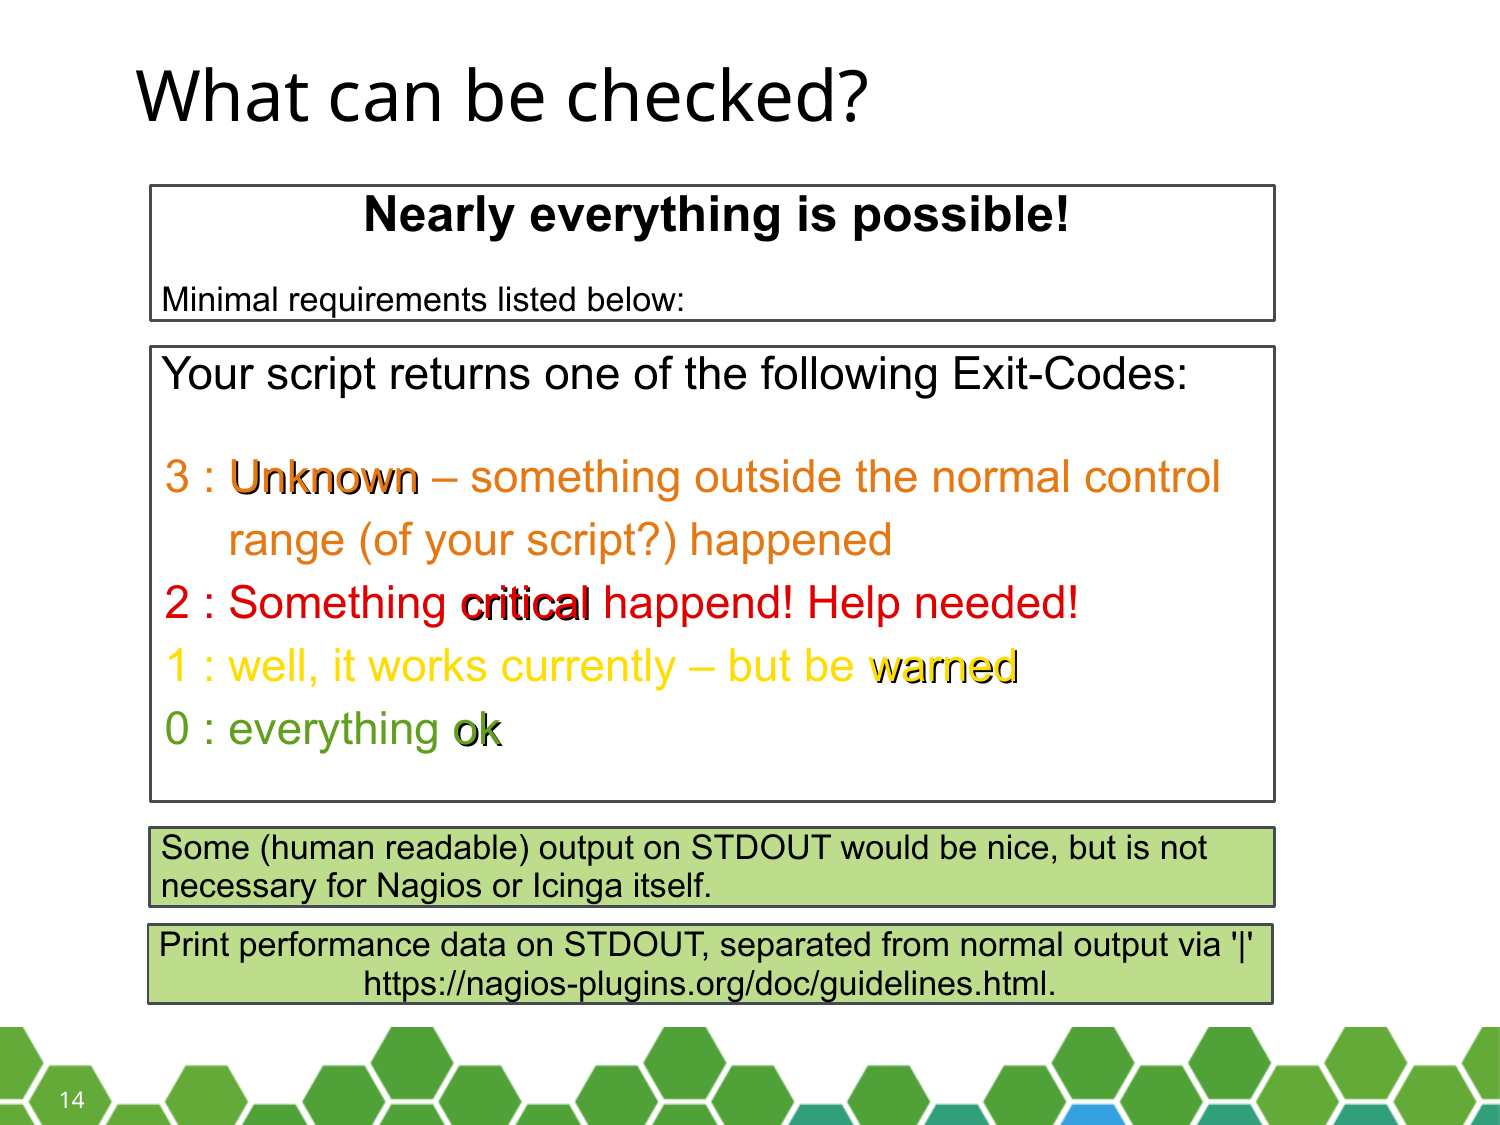

# What can be checked?
 Nearly everything is possible!
 Minimal requirements listed below:
 Your script returns one of the following Exit-Codes:
 3 : Unknown – something outside the normal control
 range (of your script?) happened
 2 : Something critical happend! Help needed!
 1 : well, it works currently – but be warned
 0 : everything ok
 Some (human readable) output on STDOUT would be nice, but is not
 necessary for Nagios or Icinga itself.
 Print performance data on STDOUT, separated from normal output via '|'
https://nagios-plugins.org/doc/guidelines.html.